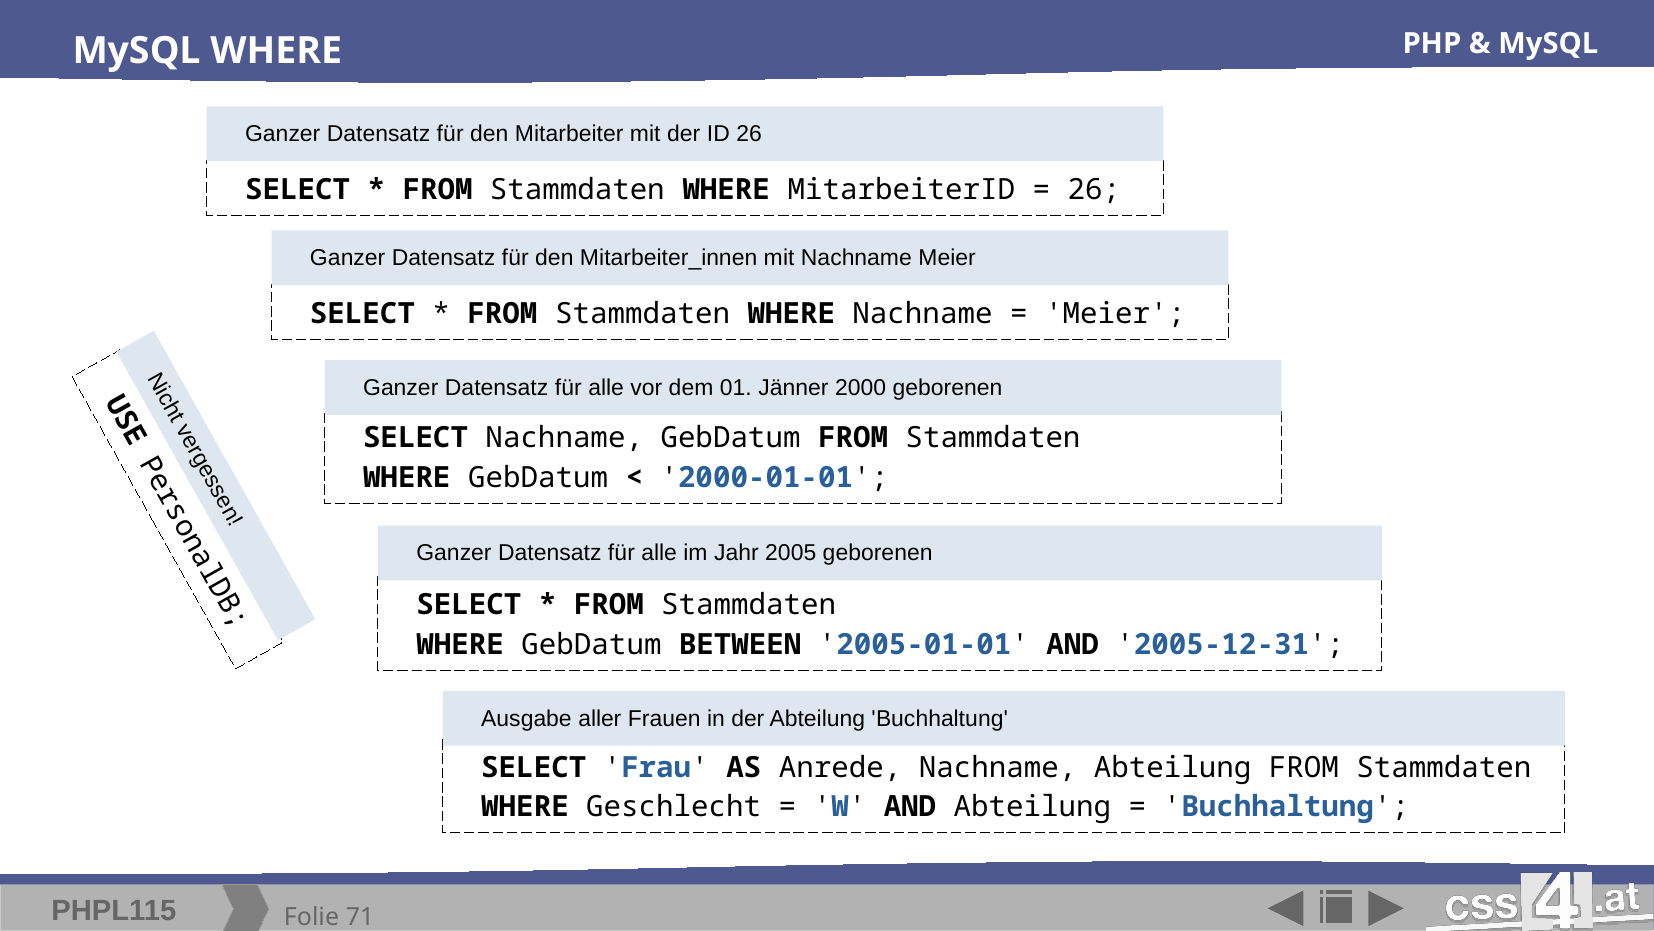

PHP & MySQL
MySQL WHERE
Ganzer Datensatz für den Mitarbeiter mit der ID 26
SELECT * FROM Stammdaten WHERE MitarbeiterID = 26;
Ganzer Datensatz für den Mitarbeiter_innen mit Nachname Meier
SELECT * FROM Stammdaten WHERE Nachname = 'Meier';
Nicht vergessen!
USE PersonalDB;
Ganzer Datensatz für alle vor dem 01. Jänner 2000 geborenen
SELECT Nachname, GebDatum FROM Stammdaten
WHERE GebDatum < '2000-01-01';
Ganzer Datensatz für alle im Jahr 2005 geborenen
SELECT * FROM Stammdaten
WHERE GebDatum BETWEEN '2005-01-01' AND '2005-12-31';
Ausgabe aller Frauen in der Abteilung 'Buchhaltung'
SELECT 'Frau' AS Anrede, Nachname, Abteilung FROM Stammdaten
WHERE Geschlecht = 'W' AND Abteilung = 'Buchhaltung';
PHPL115
Folie